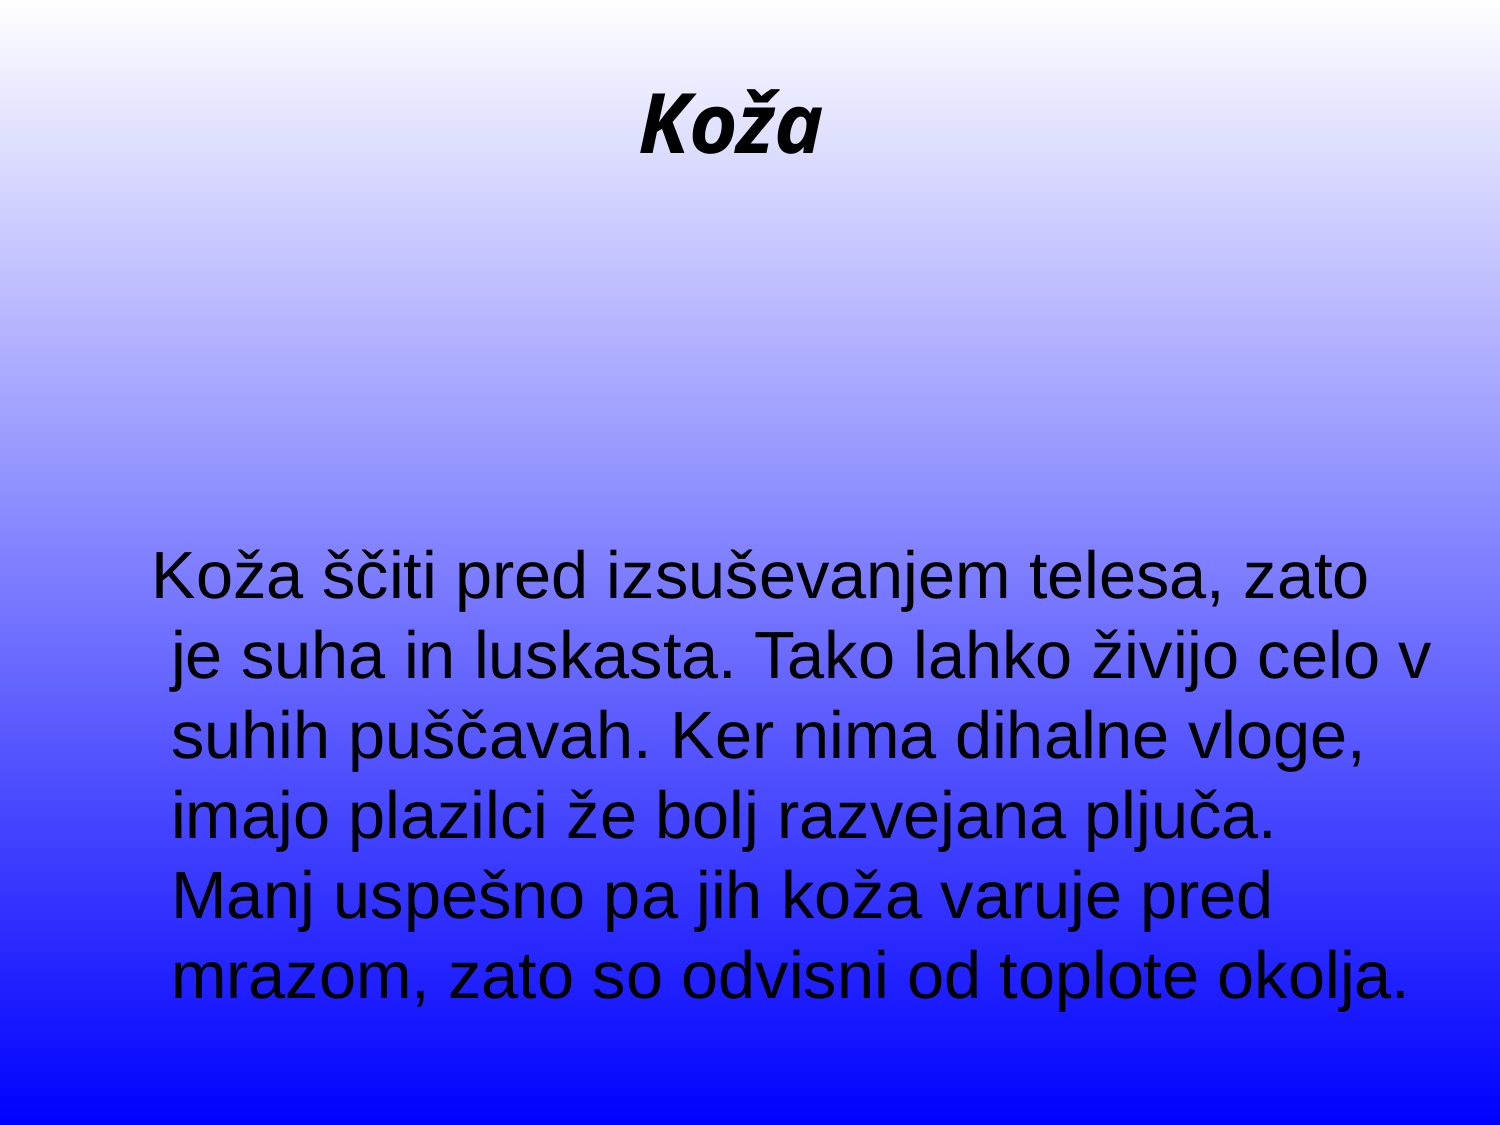

Koža
 Koža ščiti pred izsuševanjem telesa, zato je suha in luskasta. Tako lahko živijo celo v suhih puščavah. Ker nima dihalne vloge, imajo plazilci že bolj razvejana pljuča. Manj uspešno pa jih koža varuje pred mrazom, zato so odvisni od toplote okolja.